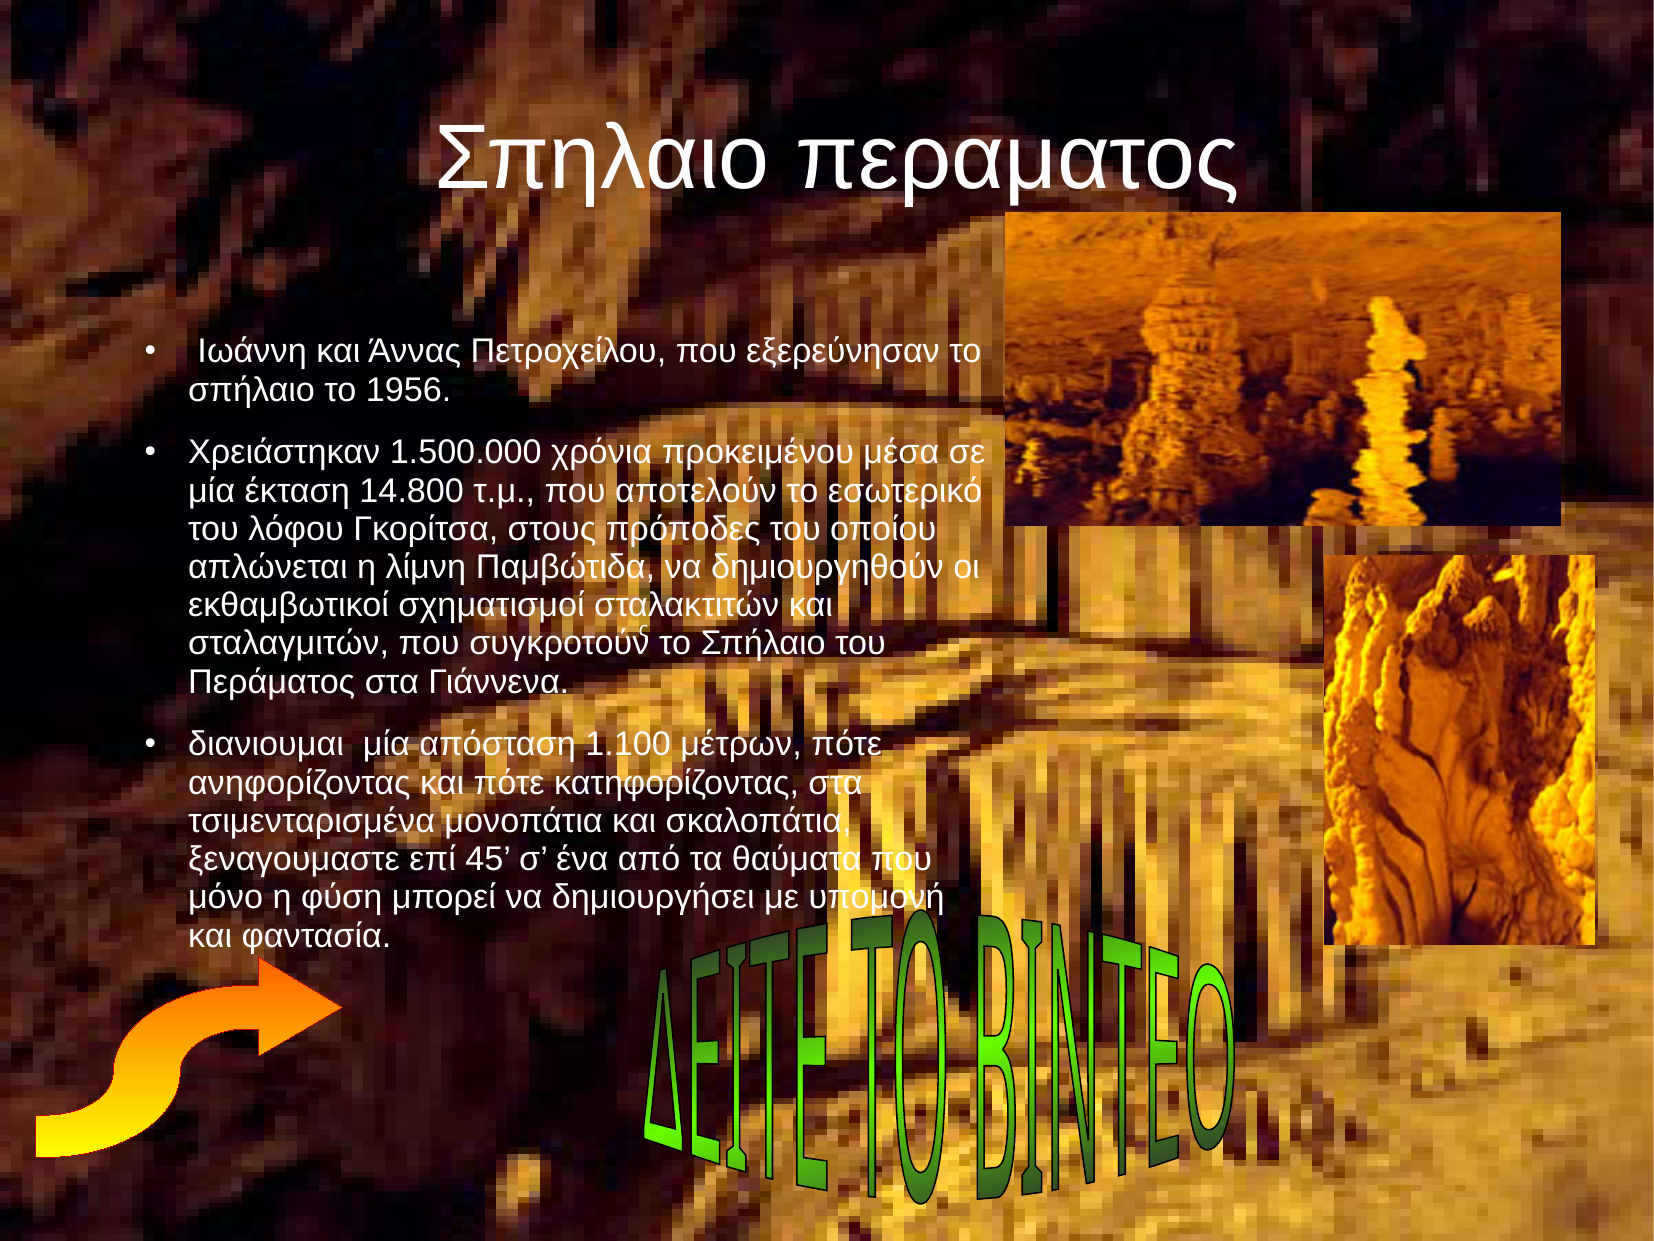

# Σπηλαιο περαματος
 Ιωάννη και Άννας Πετροχείλου, που εξερεύνησαν το σπήλαιο το 1956.
Χρειάστηκαν 1.500.000 χρόνια προκειμένου μέσα σε μία έκταση 14.800 τ.μ., που αποτελούν το εσωτερικό του λόφου Γκορίτσα, στους πρόποδες του οποίου απλώνεται η λίμνη Παμβώτιδα, να δημιουργηθούν οι εκθαμβωτικοί σχηματισμοί σταλακτιτών και σταλαγμιτών, που συγκροτούν το Σπήλαιο του Περάματος στα Γιάννενα.
διανιουμαι μία απόσταση 1.100 μέτρων, πότε ανηφορίζοντας και πότε κατηφορίζοντας, στα τσιμενταρισμένα μονοπάτια και σκαλοπάτια, ξεναγουμαστε επί 45’ σ’ ένα από τα θαύματα που μόνο η φύση μπορεί να δημιουργήσει με υπομονή και φαντασία.
ς
ΔΕΙΤΕ ΤΟ ΒΙΝΤΕΟ